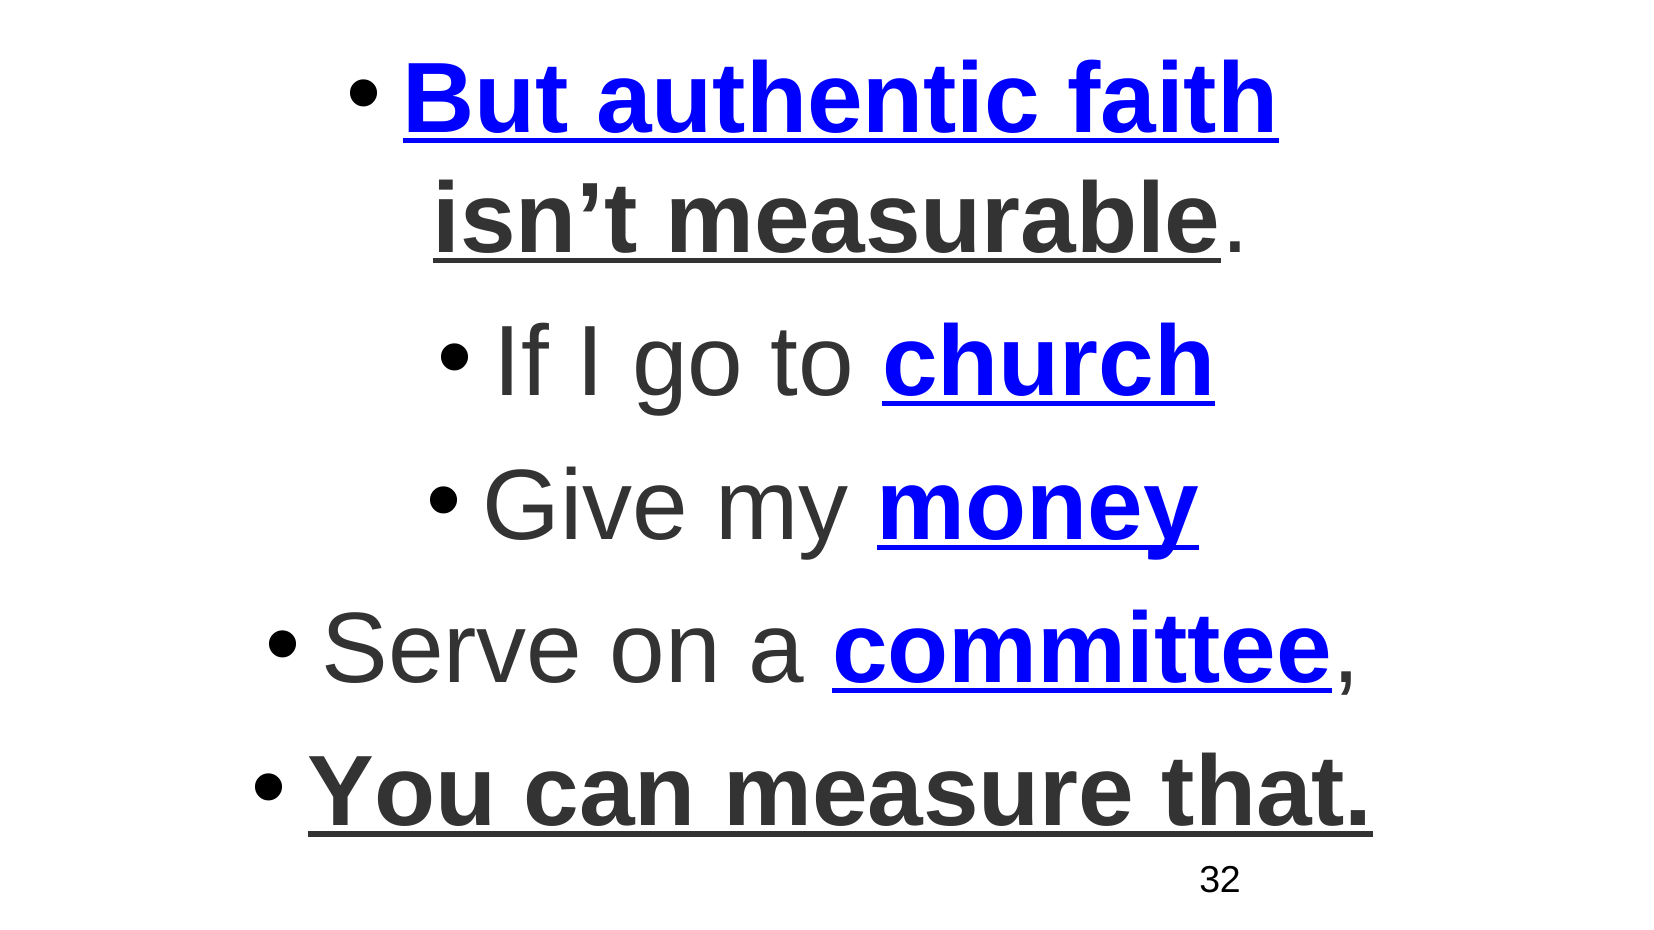

# But authentic faith isn’t measurable.
If I go to church
Give my money
Serve on a committee,
You can measure that.
32